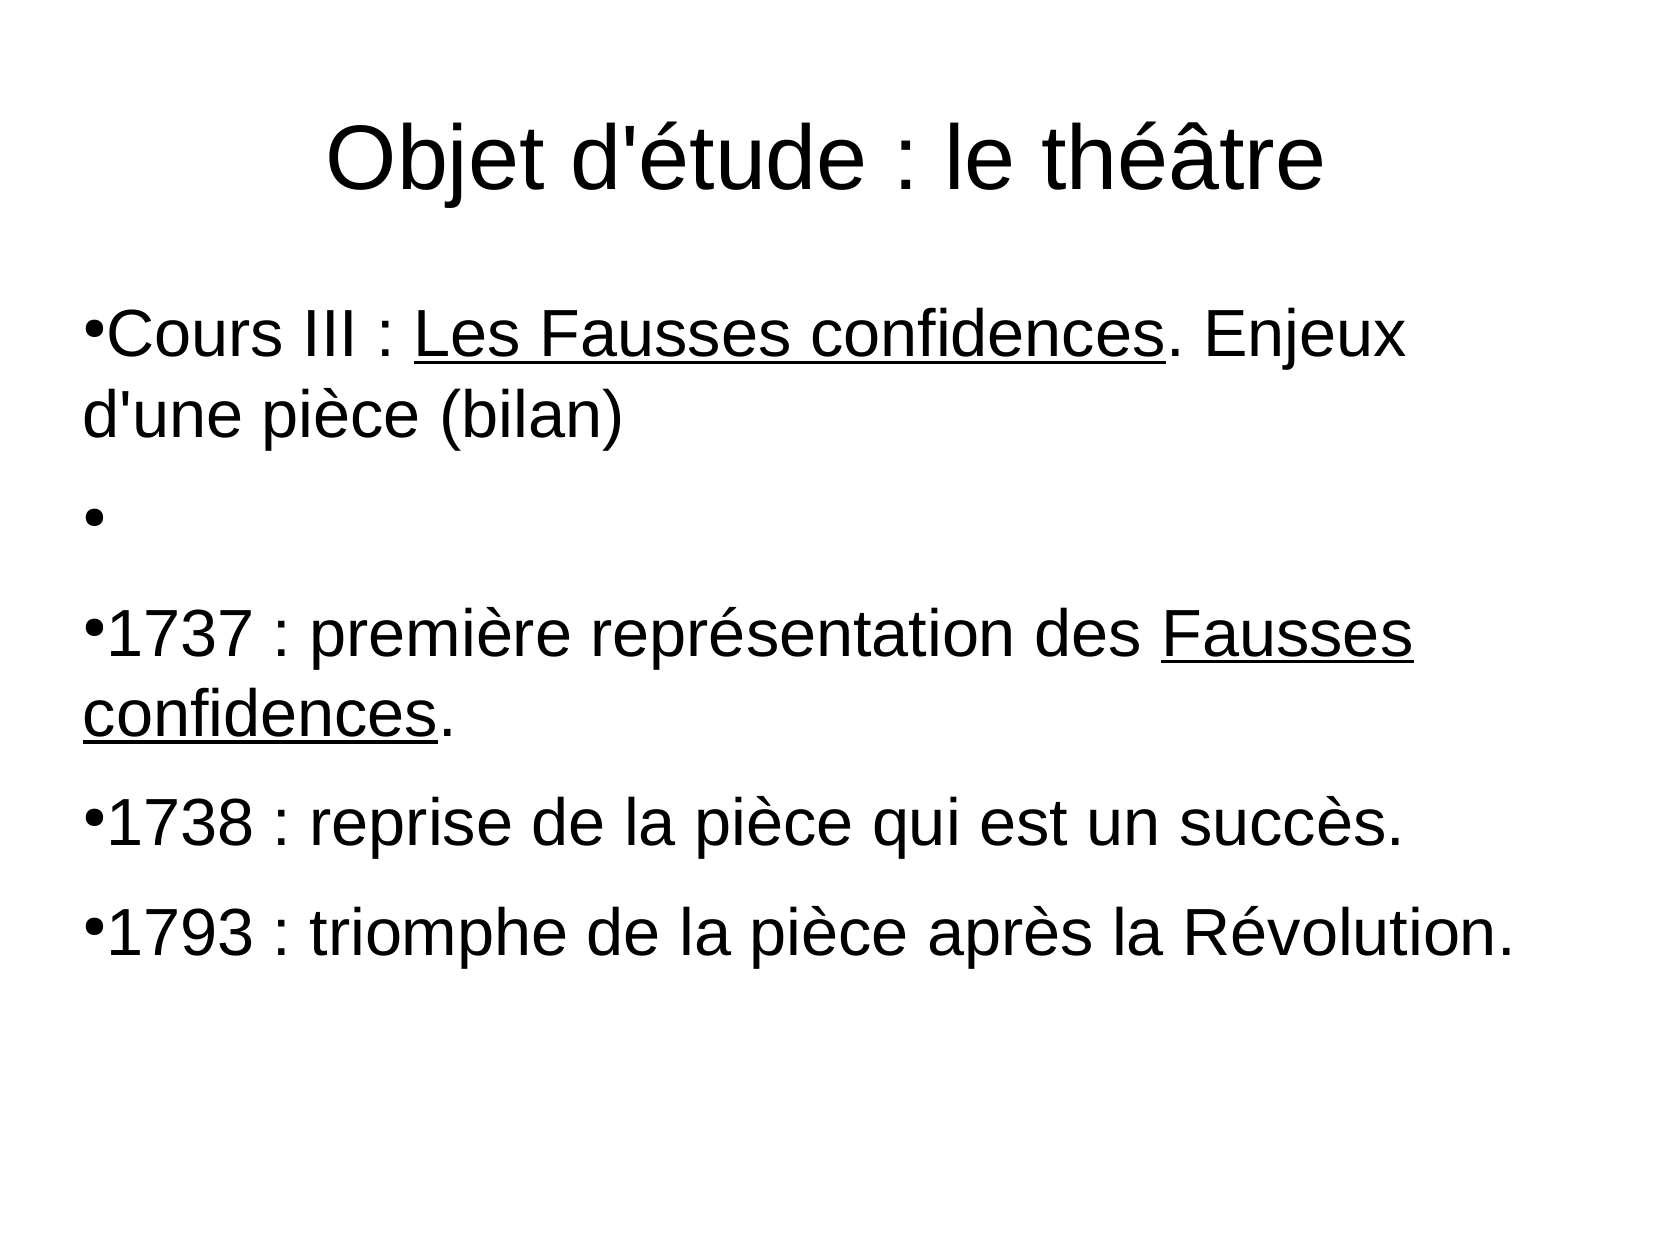

# Objet d'étude : le théâtre
Cours III : Les Fausses confidences. Enjeux d'une pièce (bilan)
1737 : première représentation des Fausses confidences.
1738 : reprise de la pièce qui est un succès.
1793 : triomphe de la pièce après la Révolution.